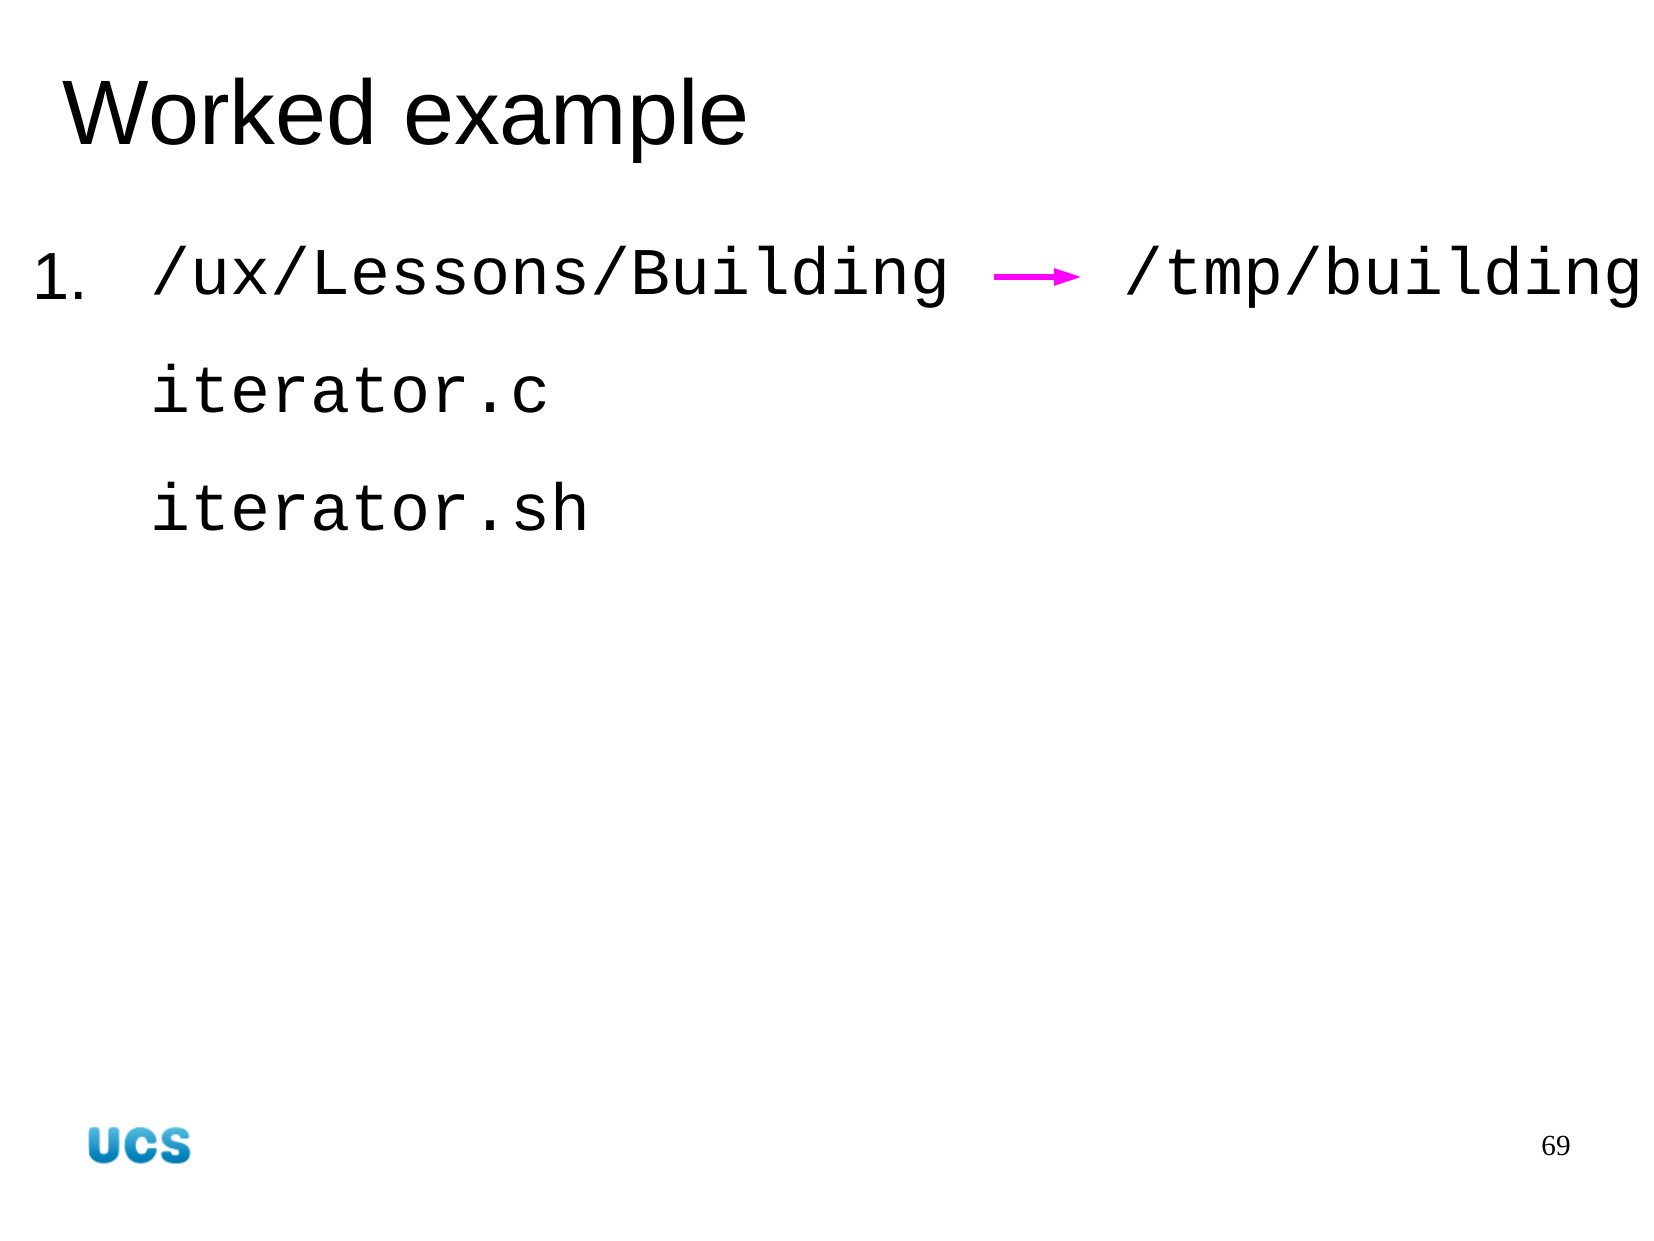

Worked example
1.
/ux/Lessons/Building
 /tmp/building
iterator.c
iterator.sh
69